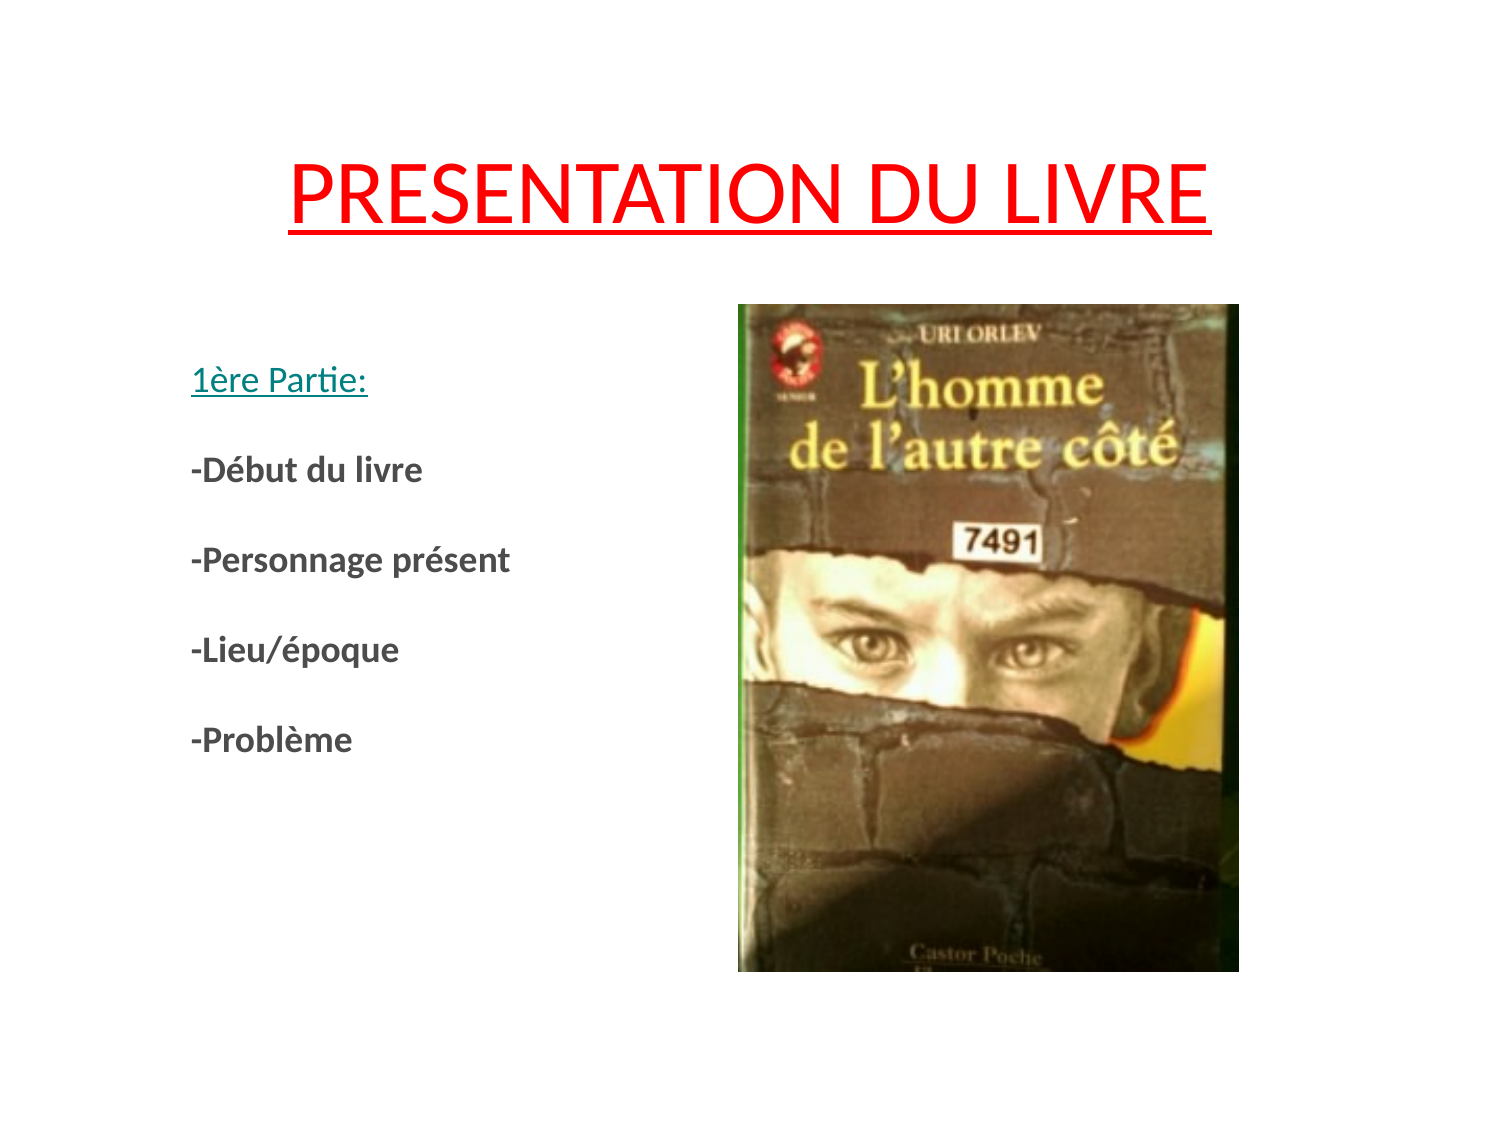

# PRESENTATION DU LIVRE
1ère Partie:
-Début du livre
-Personnage présent
-Lieu/époque
-Problème